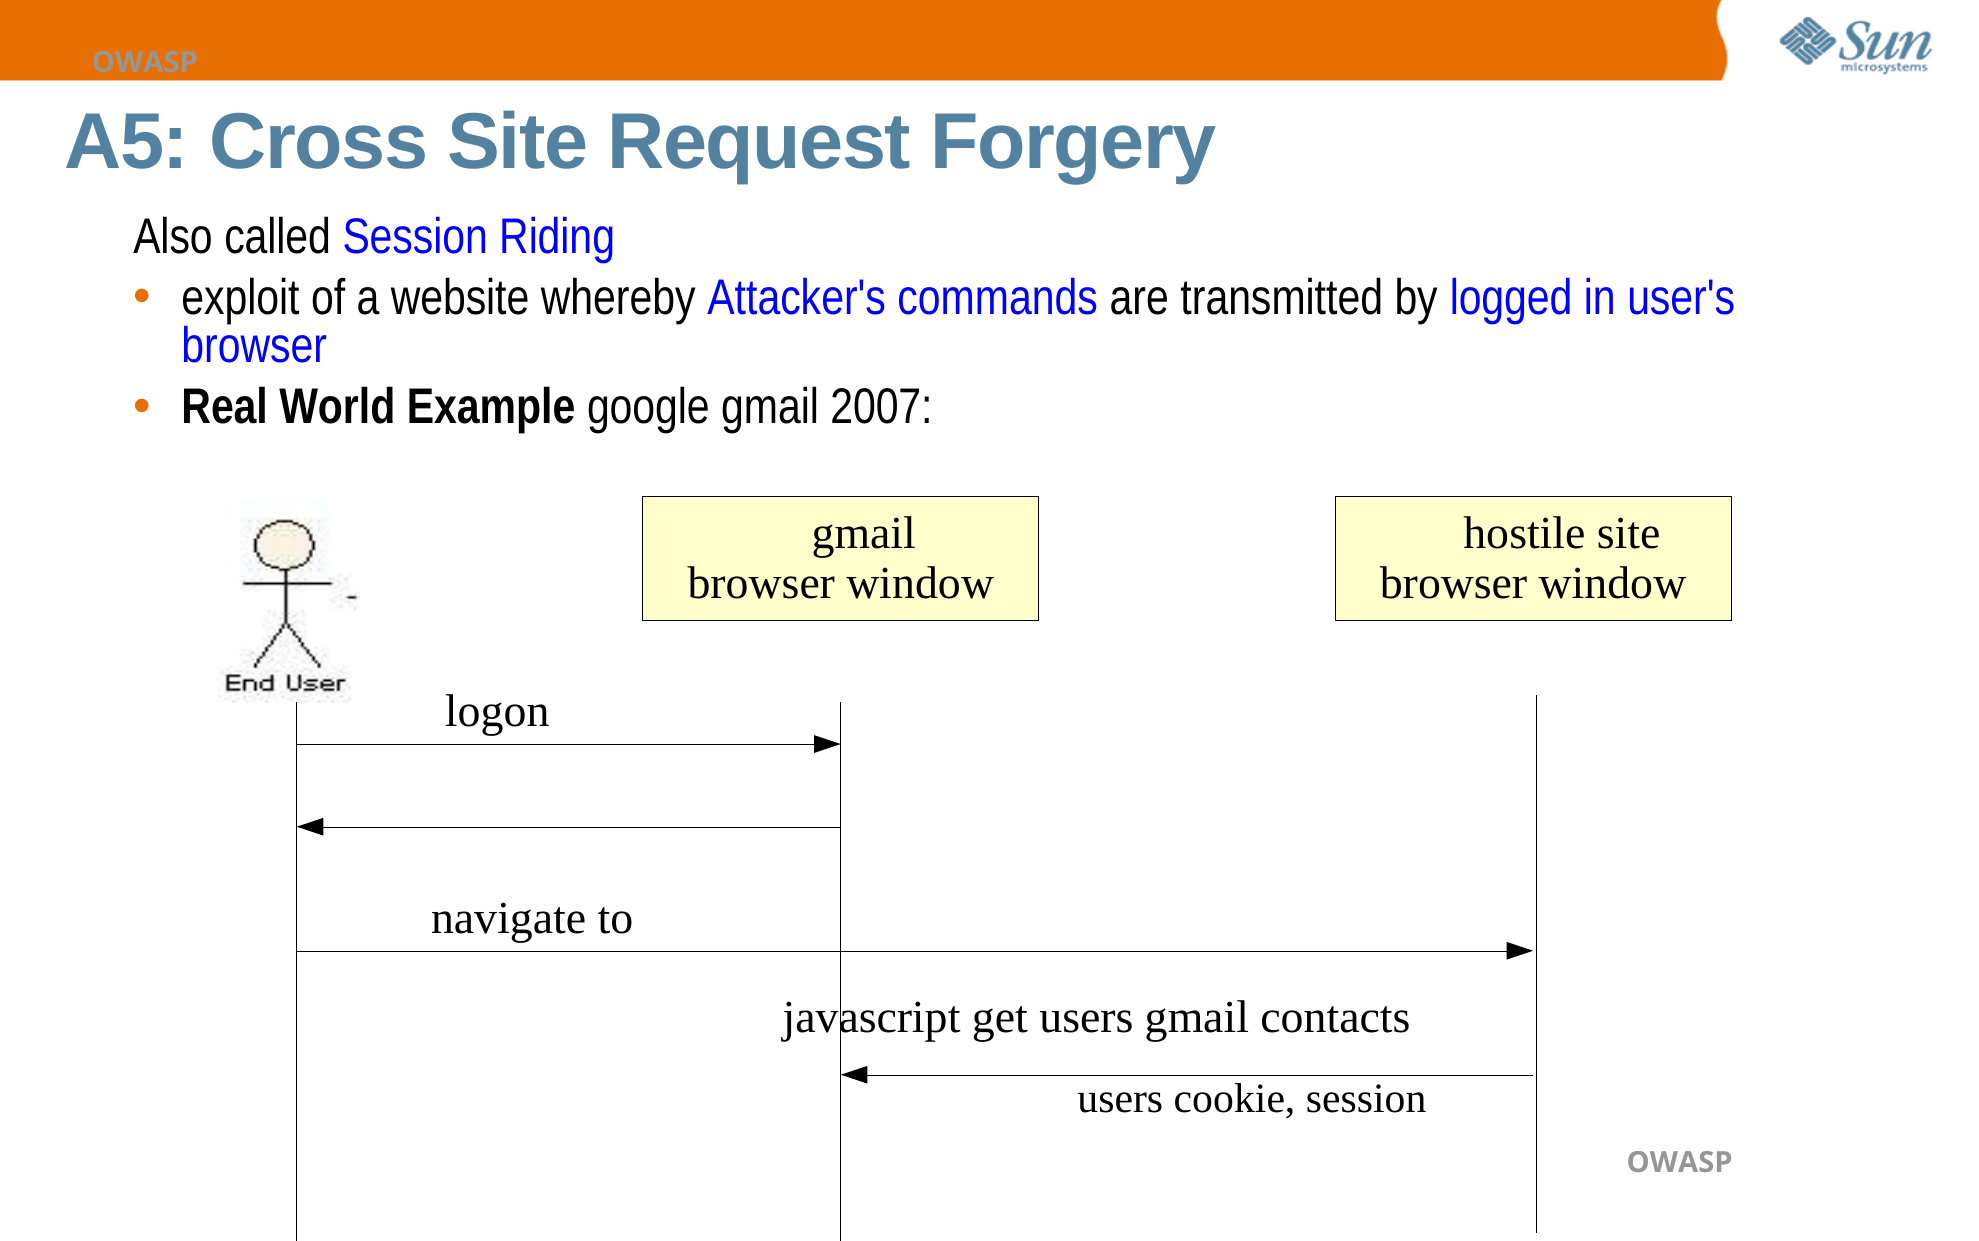

# A5: Cross Site Request Forgery
Also called Session Riding
exploit of a website whereby Attacker's commands are transmitted by logged in user's browser
Real World Example google gmail 2007:
 hostile site
browser window
 gmail
browser window
logon
navigate to
javascript get users gmail contacts
users cookie, session